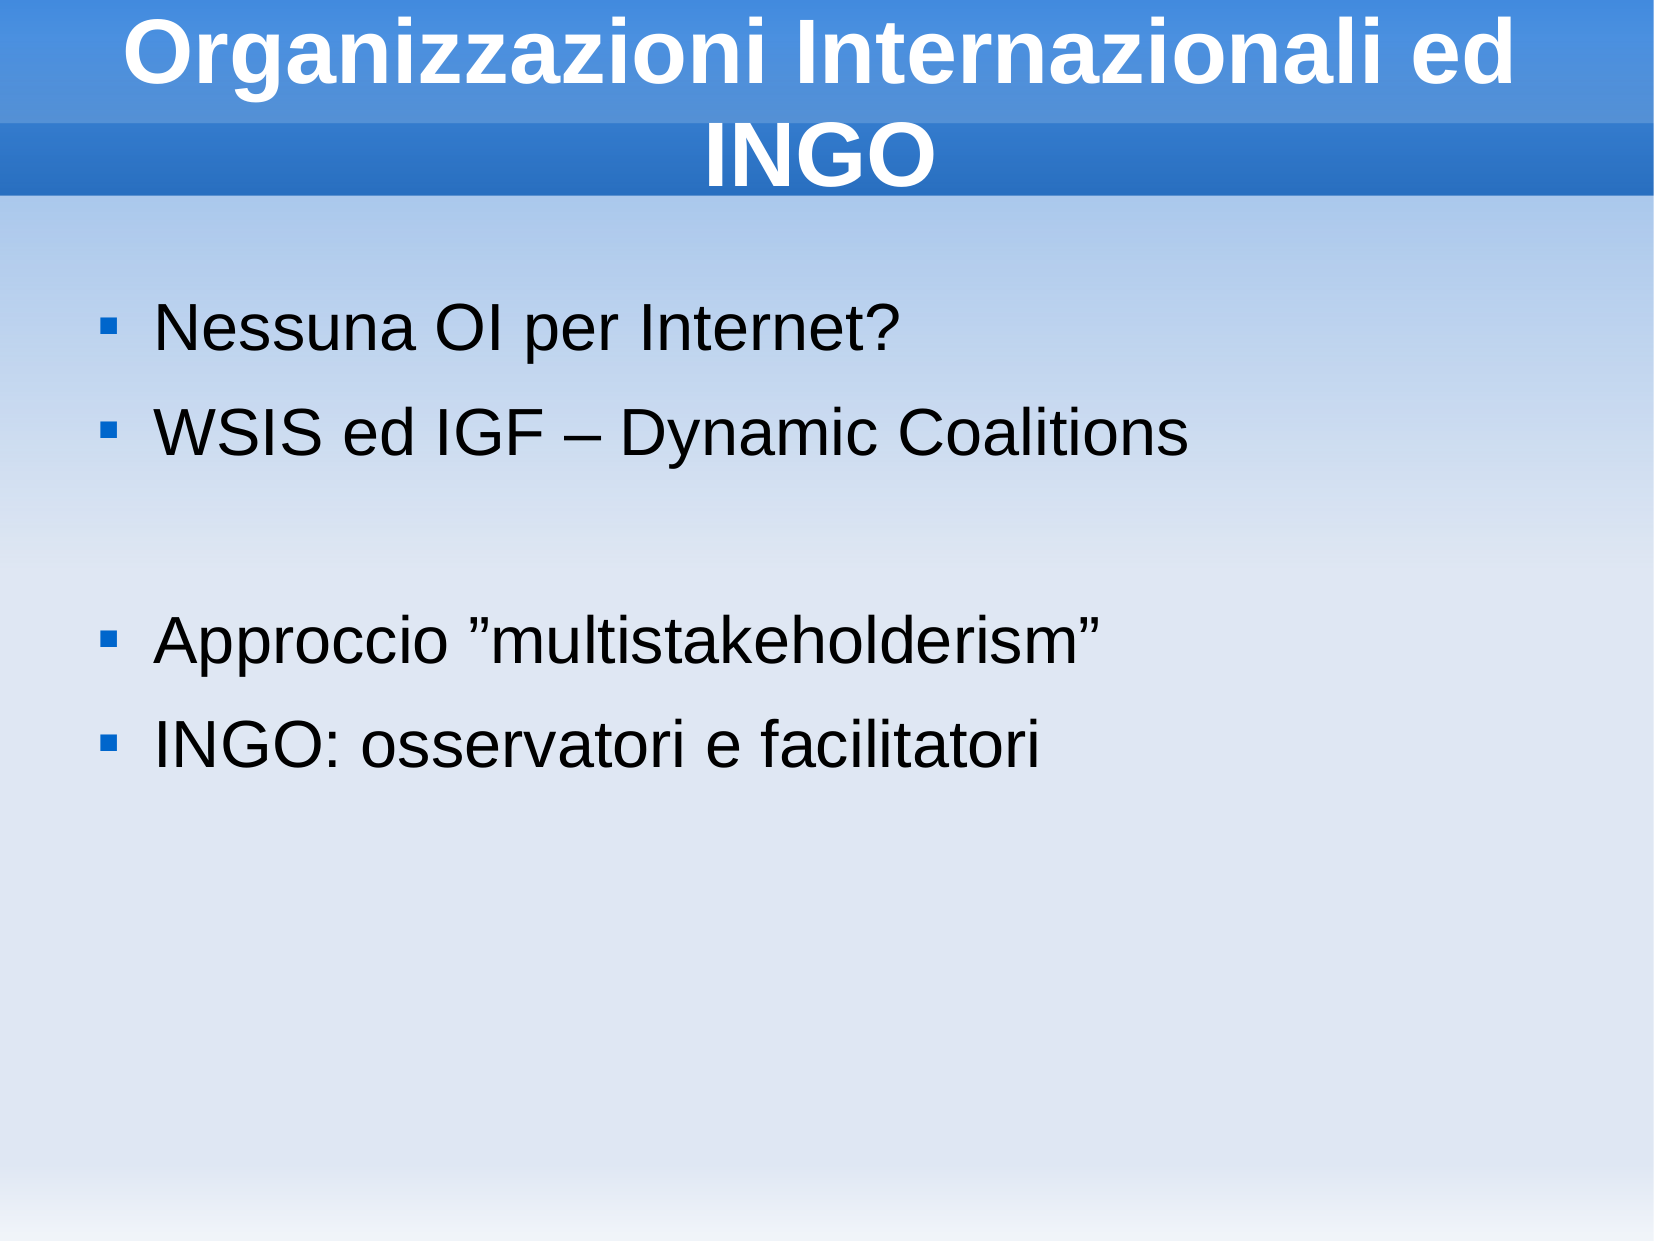

# Organizzazioni Internazionali ed INGO
Nessuna OI per Internet?
WSIS ed IGF – Dynamic Coalitions
Approccio ”multistakeholderism”
INGO: osservatori e facilitatori